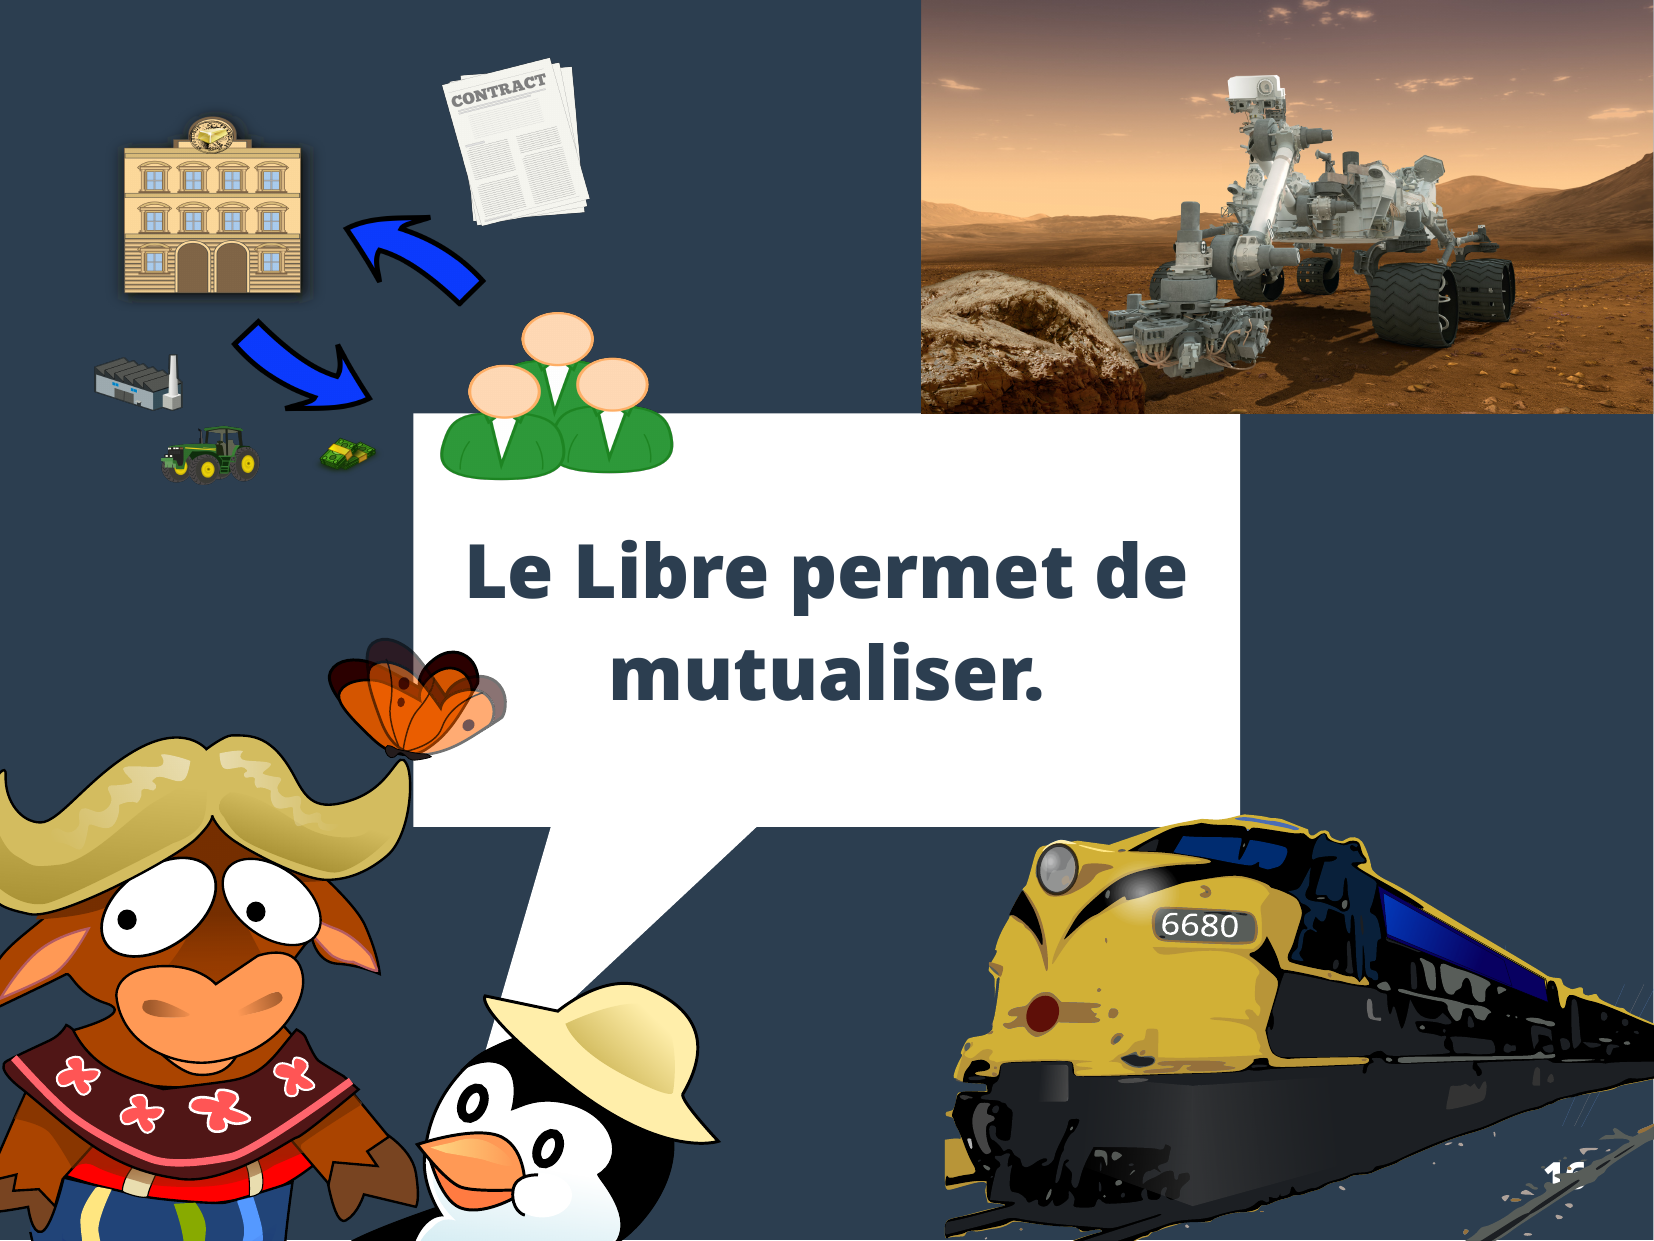

# Le Libre permet de mutualiser.
16